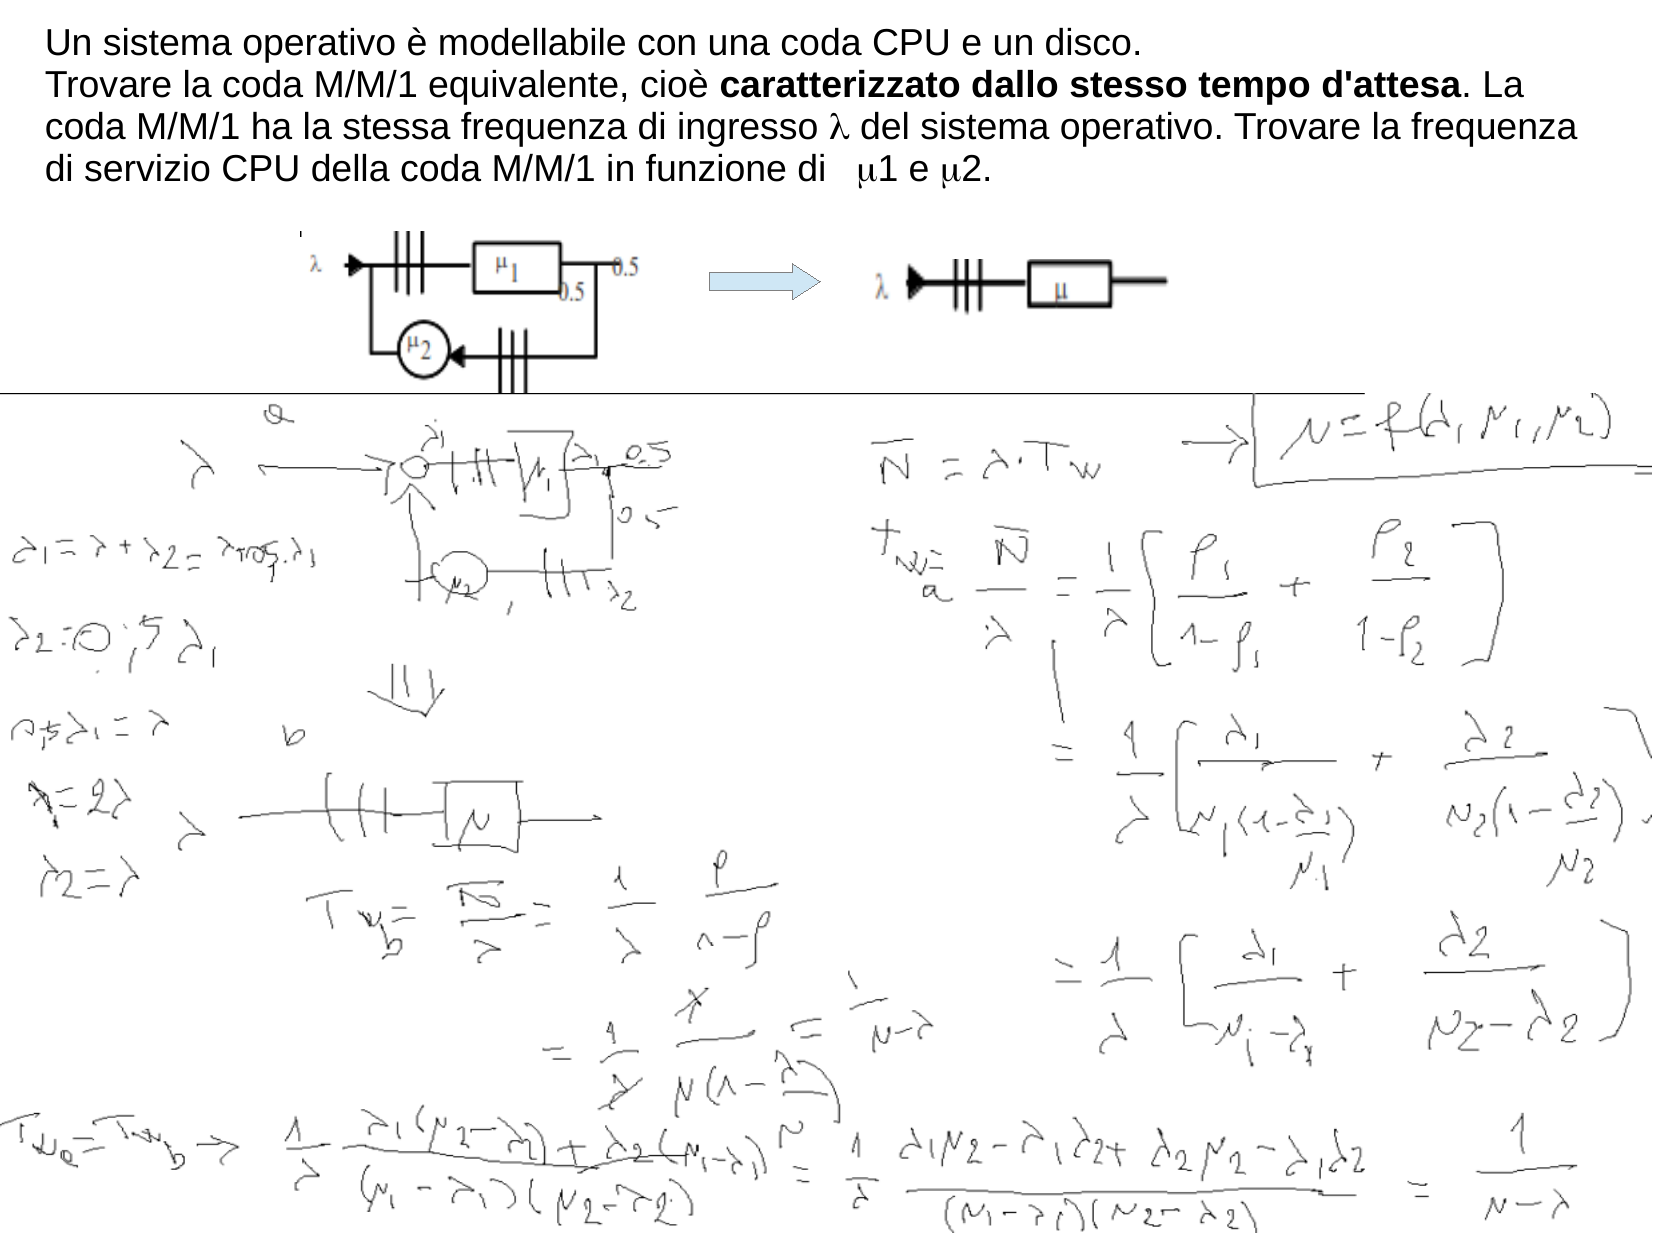

Un sistema operativo è modellabile con una coda CPU e un disco.
Trovare la coda M/M/1 equivalente, cioè caratterizzato dallo stesso tempo d'attesa. La coda M/M/1 ha la stessa frequenza di ingresso l del sistema operativo. Trovare la frequenza di servizio CPU della coda M/M/1 in funzione di m1 e m2.